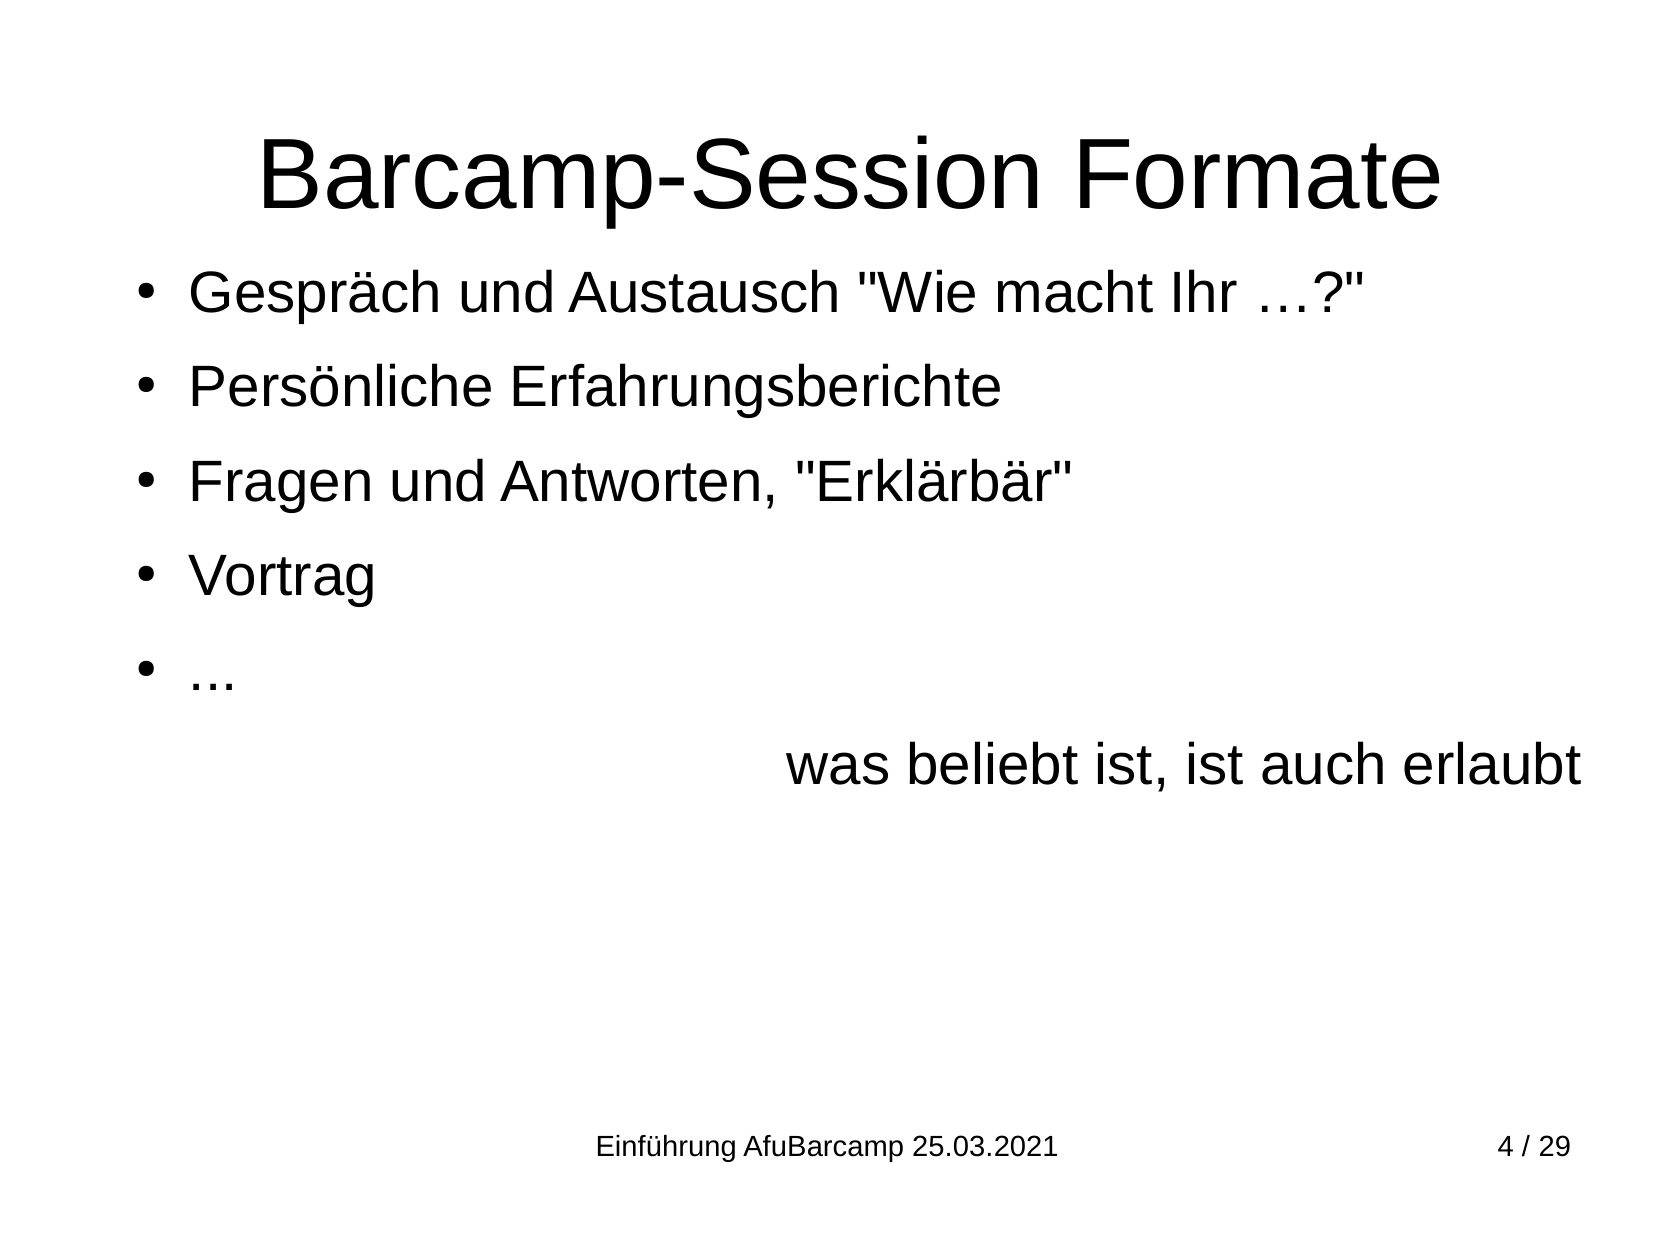

# Barcamp-Session Formate
Gespräch und Austausch "Wie macht Ihr …?"
Persönliche Erfahrungsberichte
Fragen und Antworten, "Erklärbär"
Vortrag
...
was beliebt ist, ist auch erlaubt